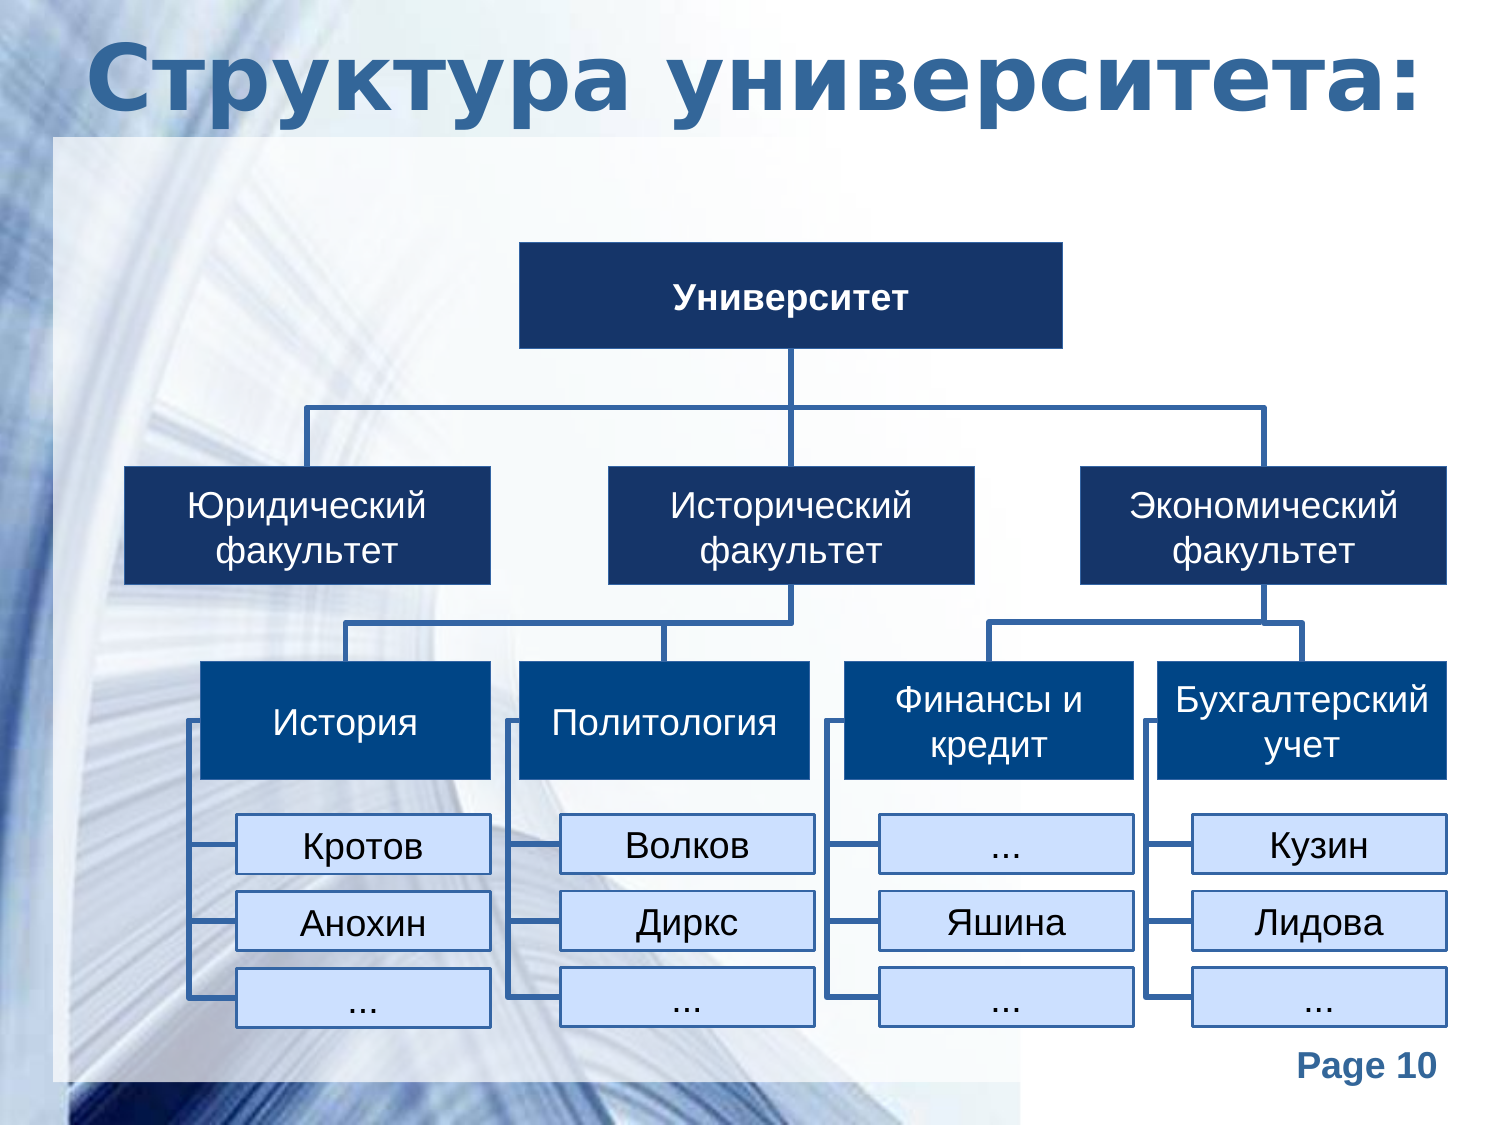

Структура университета:
Университет
Юридический
факультет
Исторический
факультет
Экономический
факультет
История
Политология
Финансы и
кредит
Бухгалтерский
учет
Волков
...
Кузин
Кротов
Диркс
Яшина
Лидова
Анохин
...
...
...
...